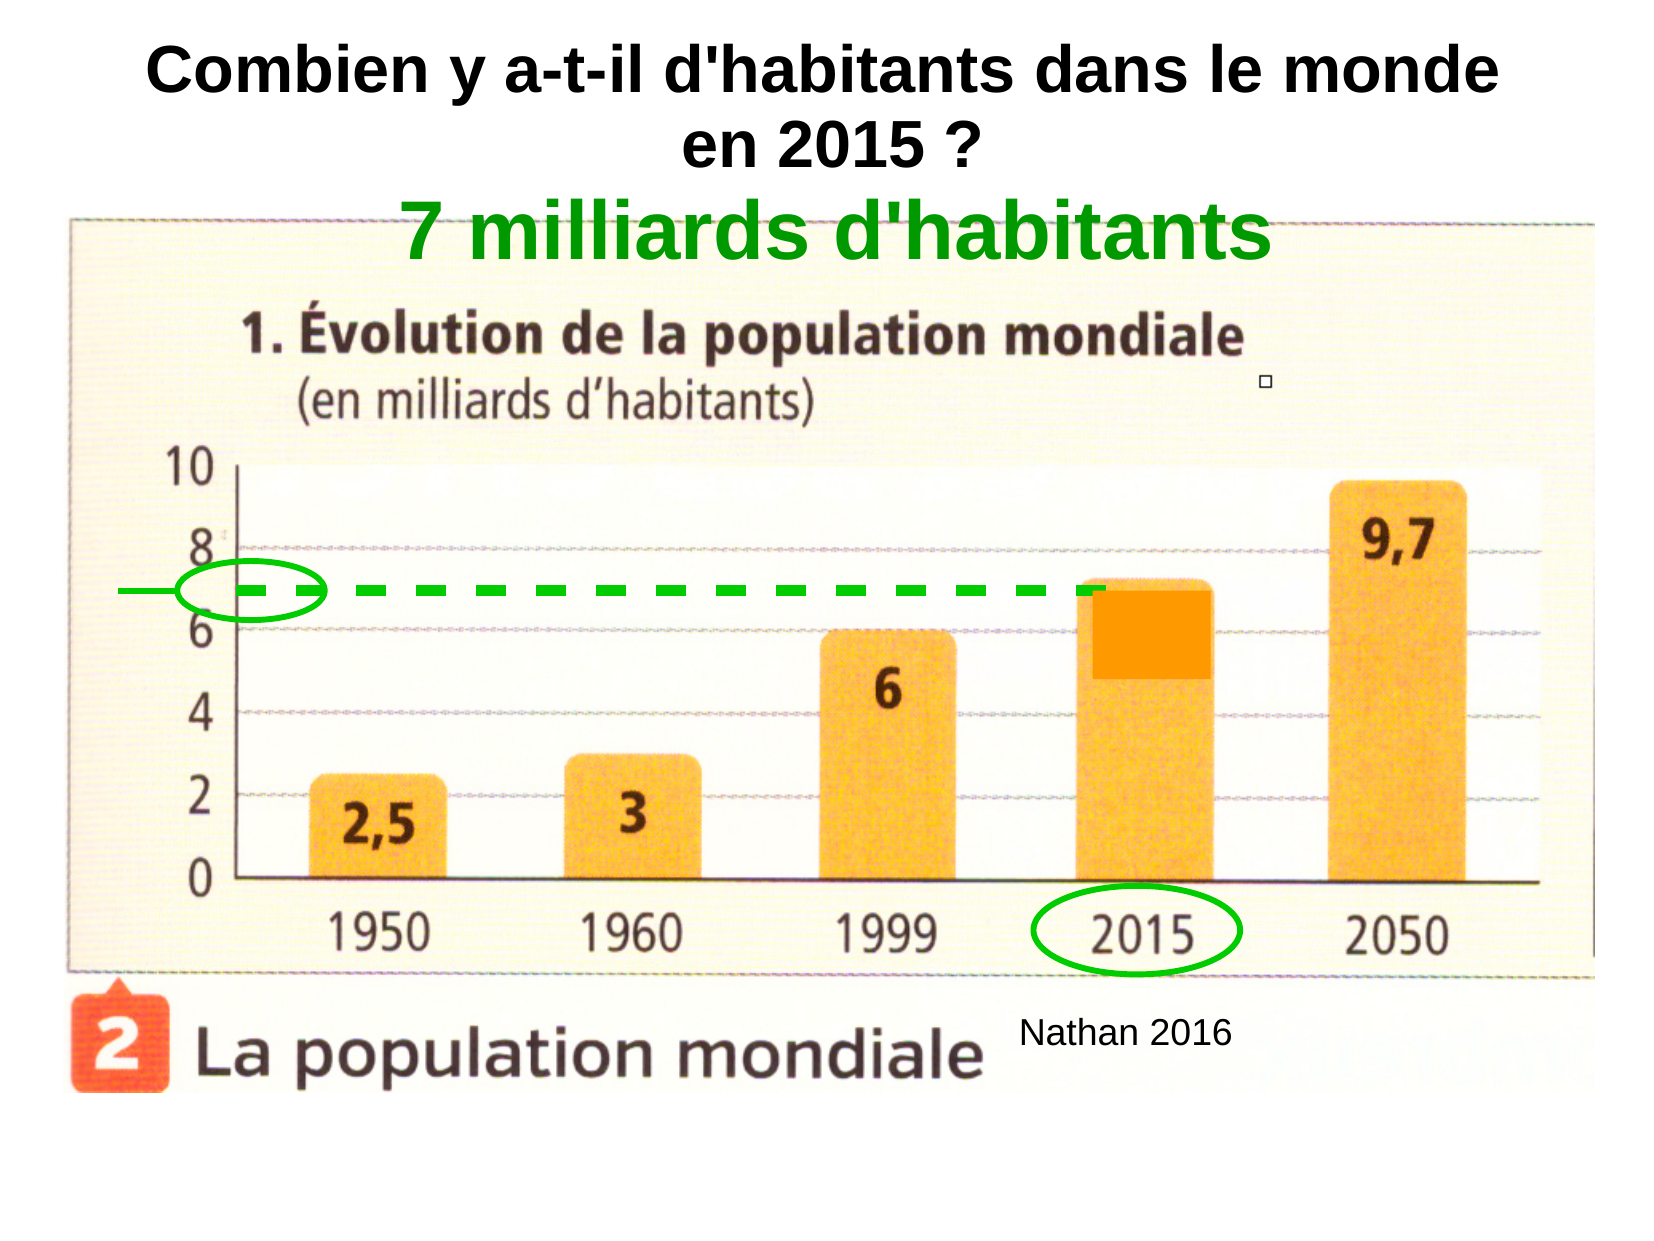

# Combien y a-t-il d'habitants dans le monde en 2015 ?
7 milliards d'habitants
EN BARRES
7
Nathan 2016